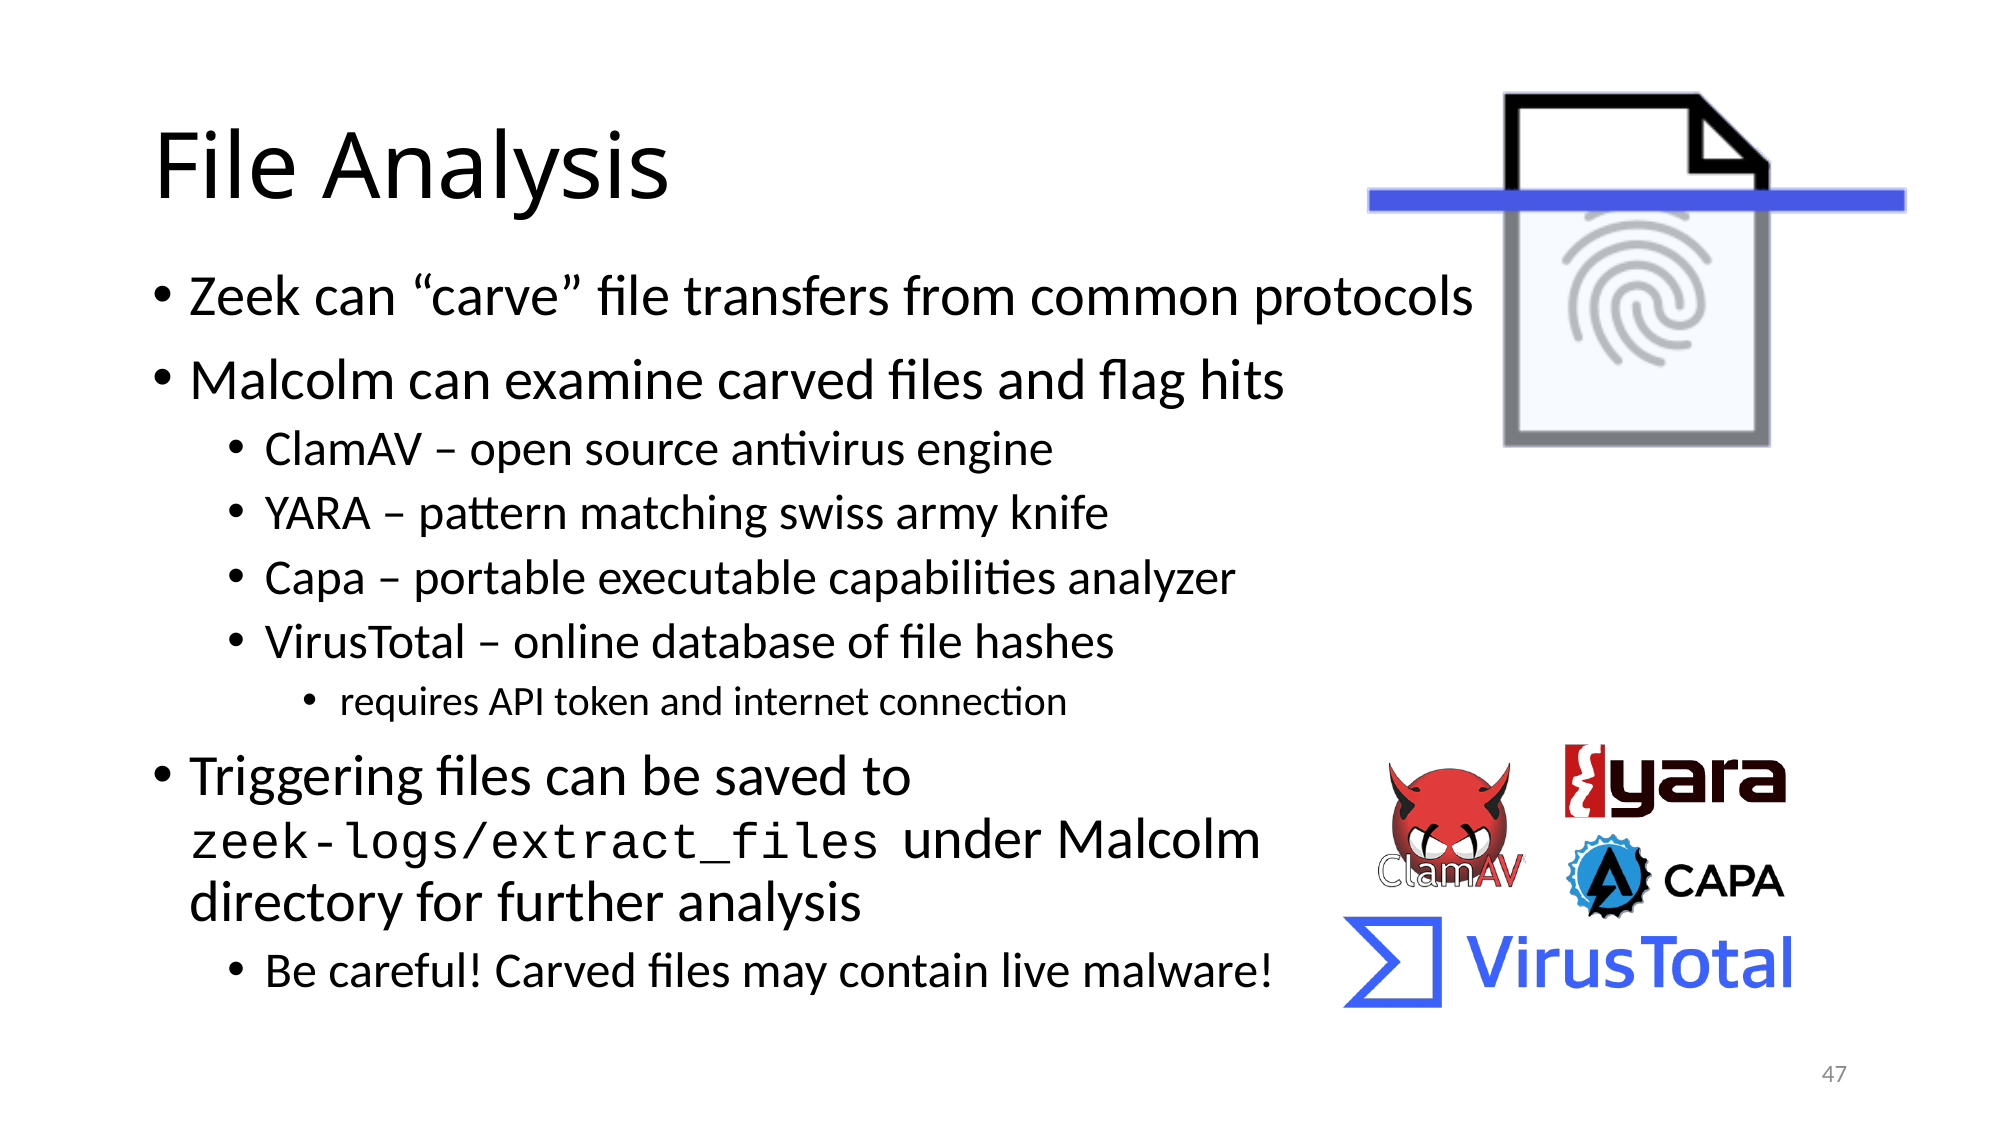

# File Analysis
Zeek can “carve” file transfers from common protocols
Malcolm can examine carved files and flag hits
ClamAV – open source antivirus engine
YARA – pattern matching swiss army knife
Capa – portable executable capabilities analyzer
VirusTotal – online database of file hashes
requires API token and internet connection
Triggering files can be saved to
zeek-logs/extract_files under Malcolm
directory for further analysis
Be careful! Carved files may contain live malware!